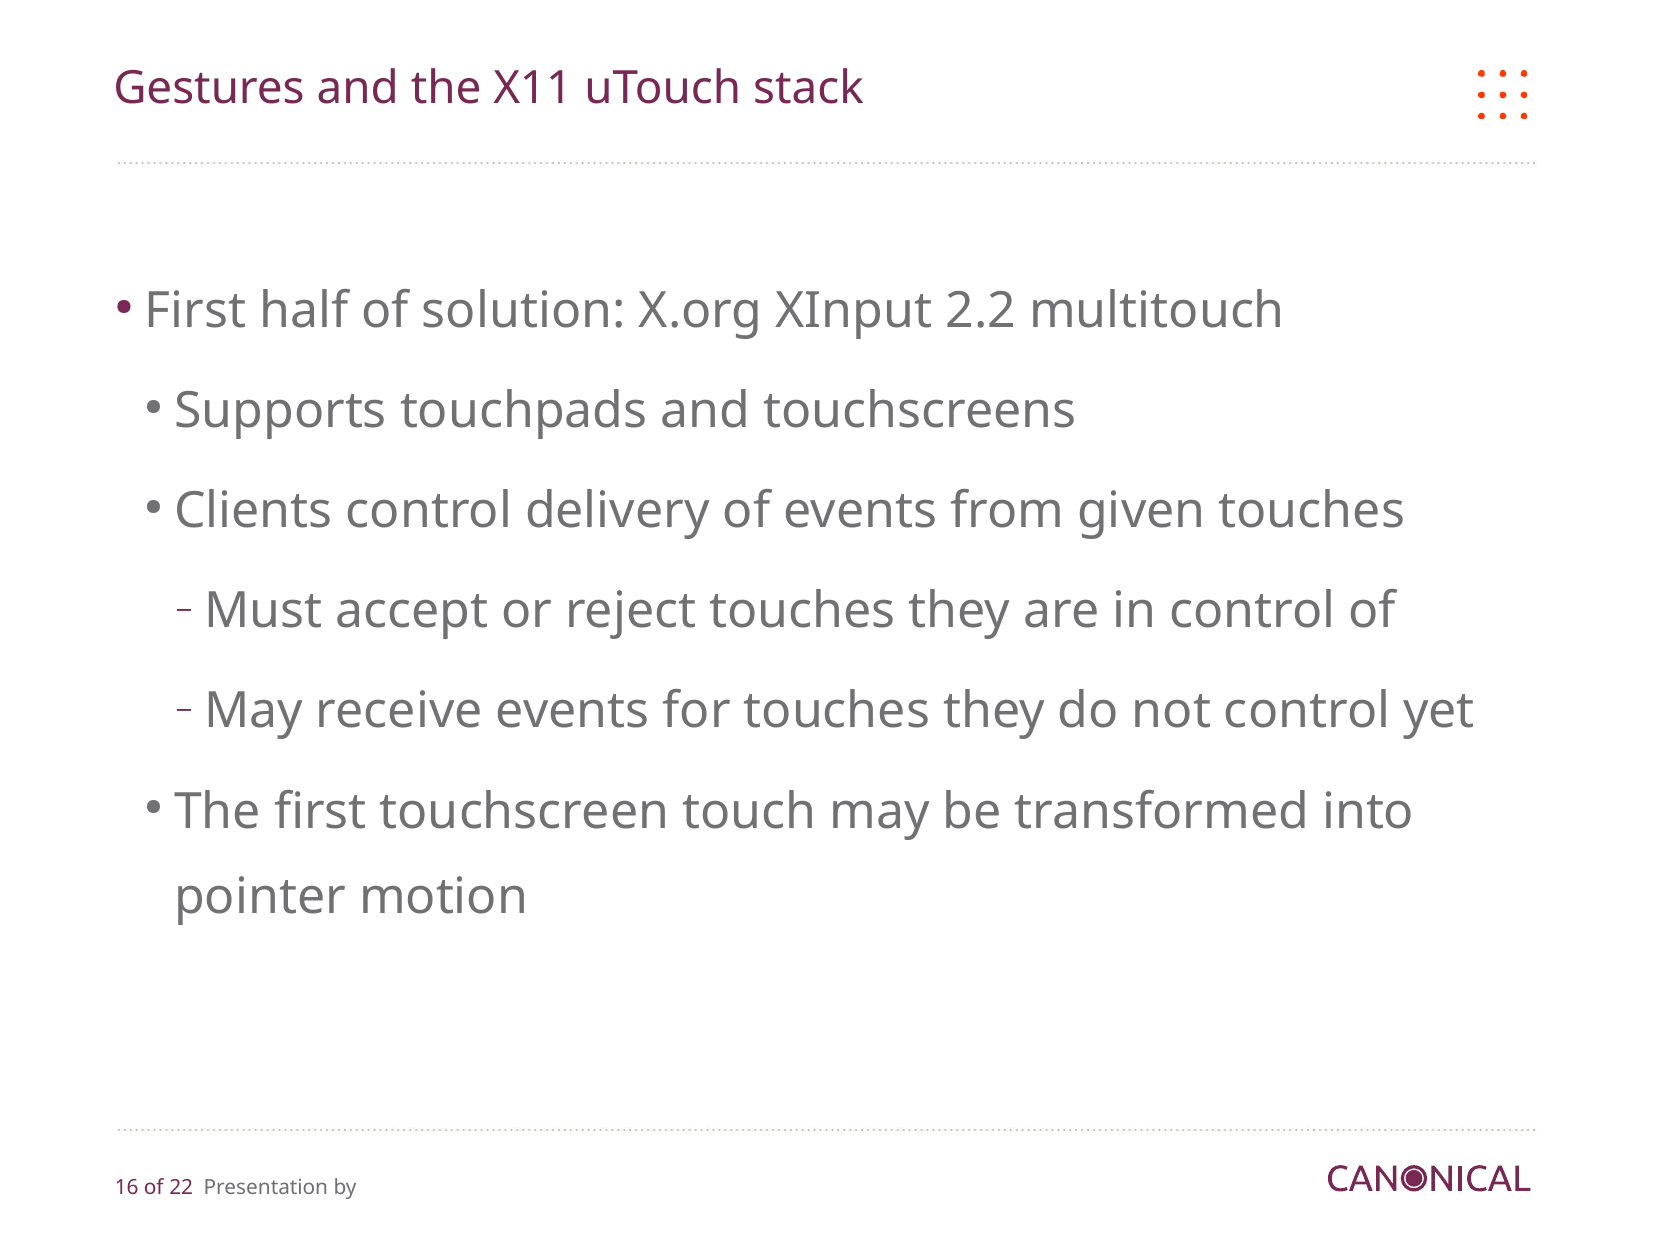

# Gestures and the X11 uTouch stack
First half of solution: X.org XInput 2.2 multitouch
Supports touchpads and touchscreens
Clients control delivery of events from given touches
Must accept or reject touches they are in control of
May receive events for touches they do not control yet
The first touchscreen touch may be transformed into pointer motion